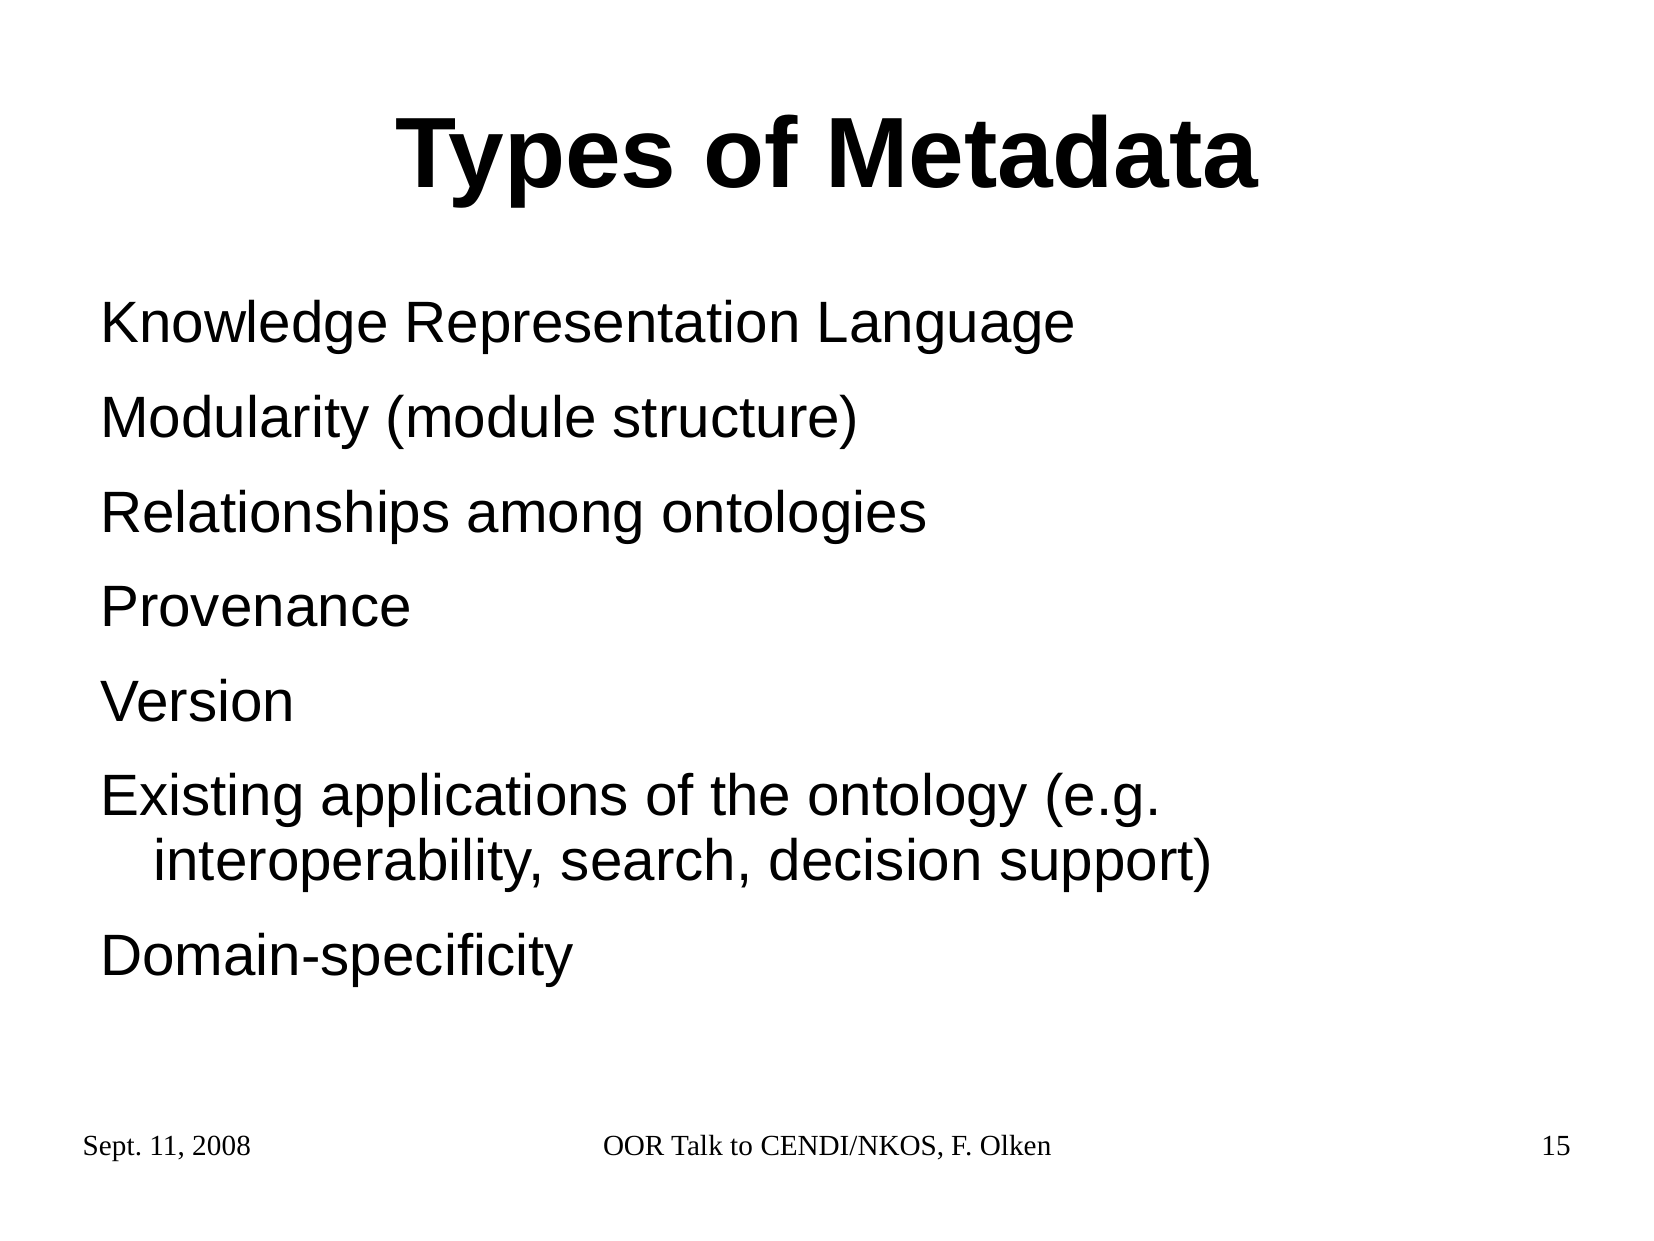

# Types of Metadata
Knowledge Representation Language
Modularity (module structure)
Relationships among ontologies
Provenance
Version
Existing applications of the ontology (e.g. interoperability, search, decision support)
Domain-specificity
Sept. 11, 2008
OOR Talk to CENDI/NKOS, F. Olken
15